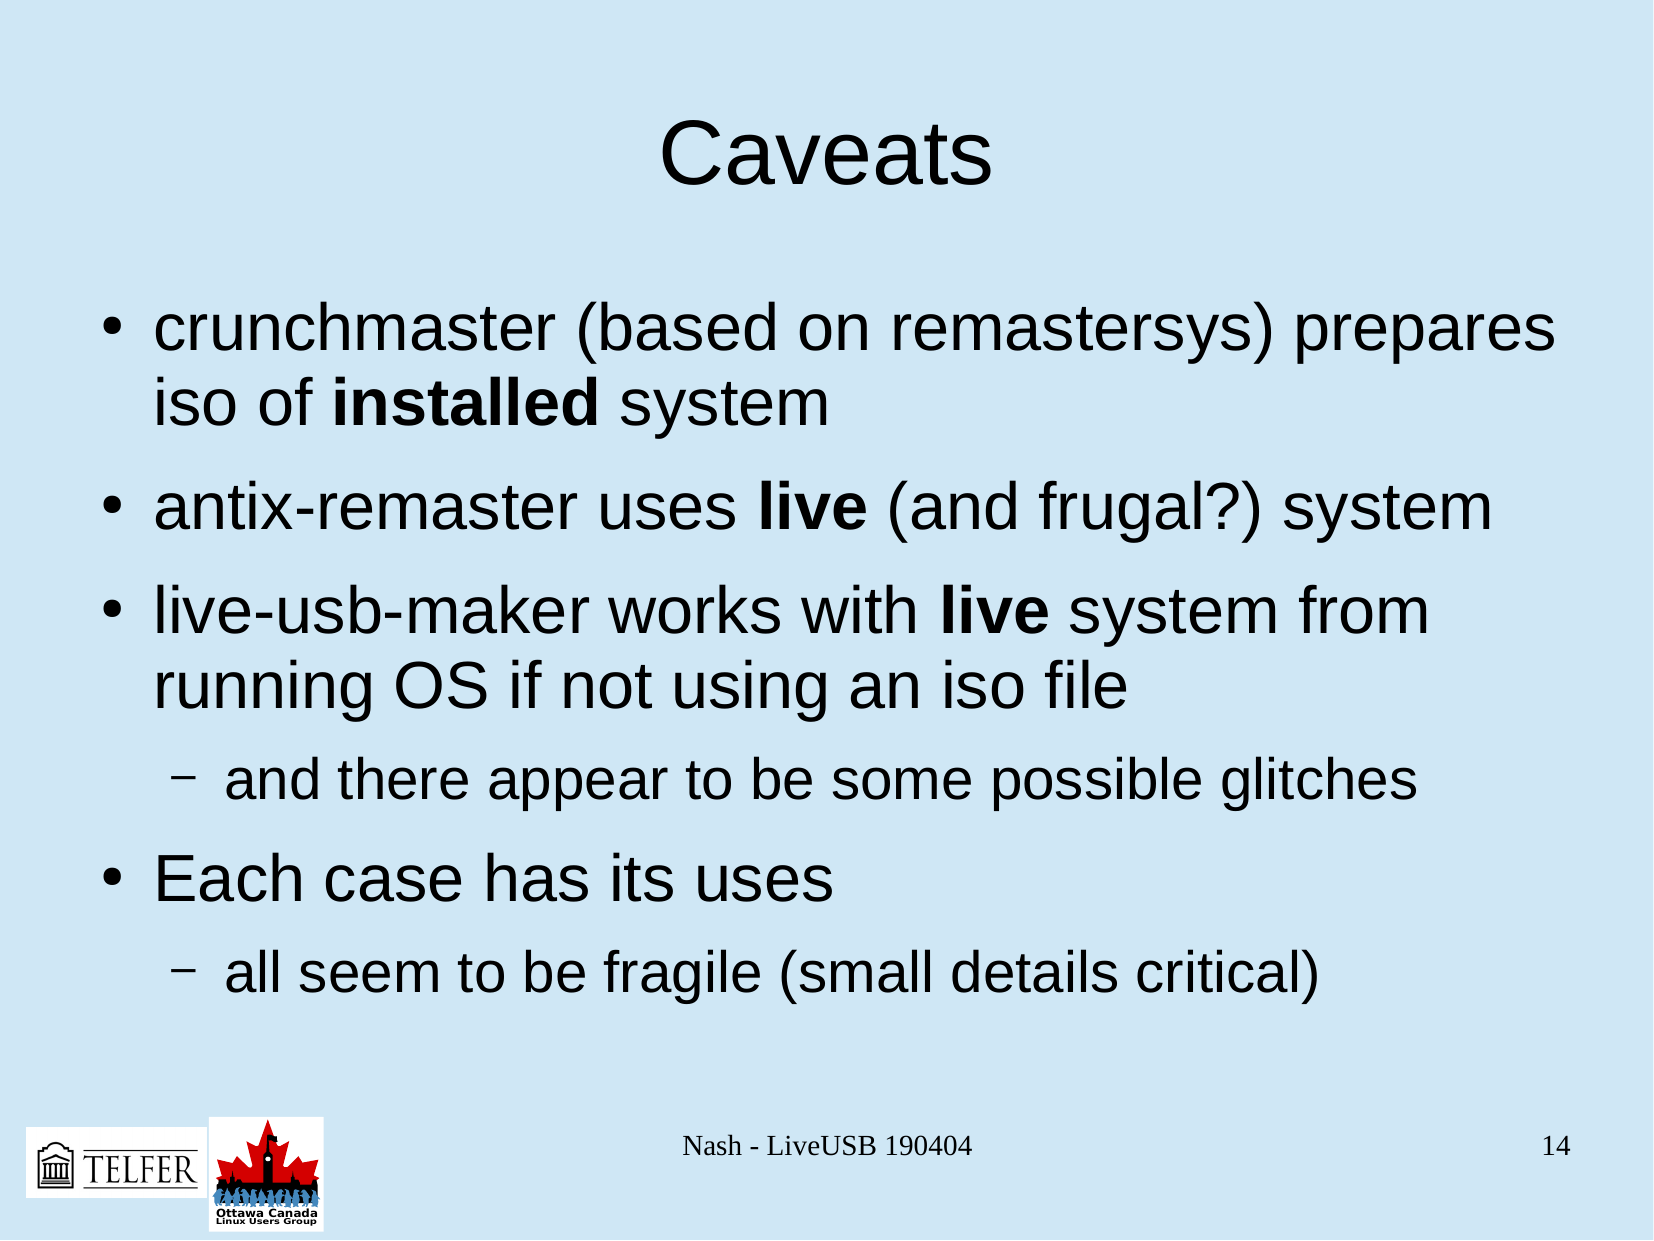

# Caveats
crunchmaster (based on remastersys) prepares iso of installed system
antix-remaster uses live (and frugal?) system
live-usb-maker works with live system from running OS if not using an iso file
and there appear to be some possible glitches
Each case has its uses
all seem to be fragile (small details critical)
Nash - LiveUSB 190404
14